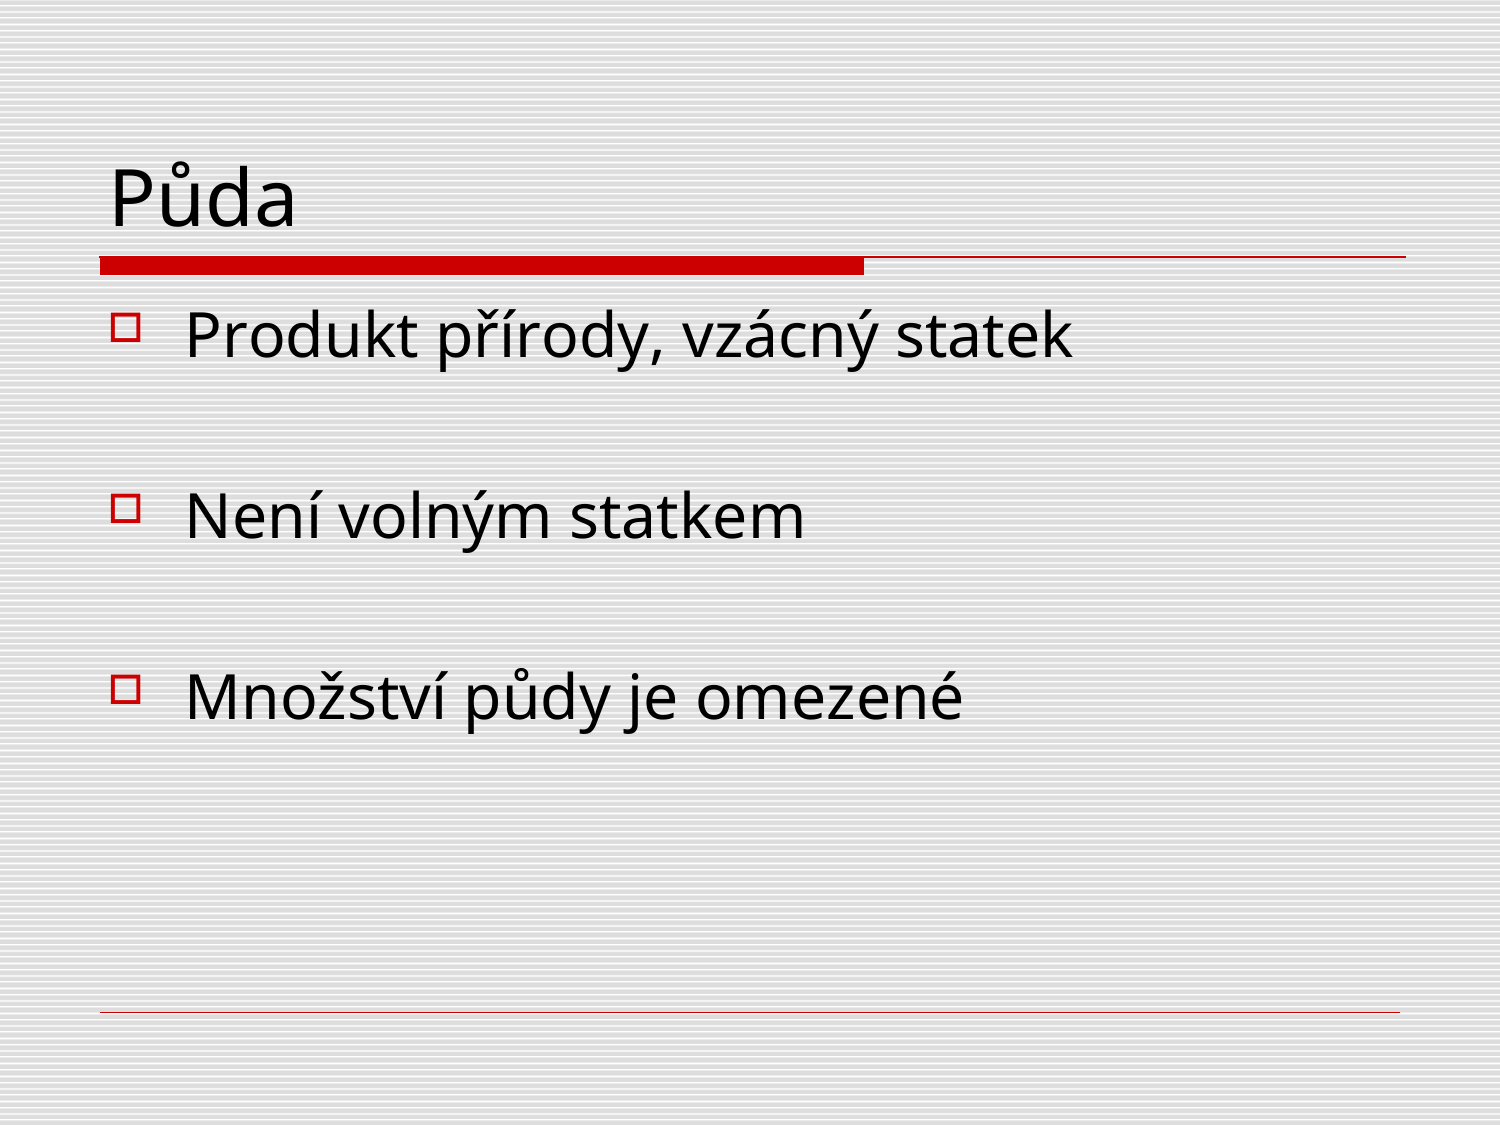

# Půda
Produkt přírody, vzácný statek
Není volným statkem
Množství půdy je omezené